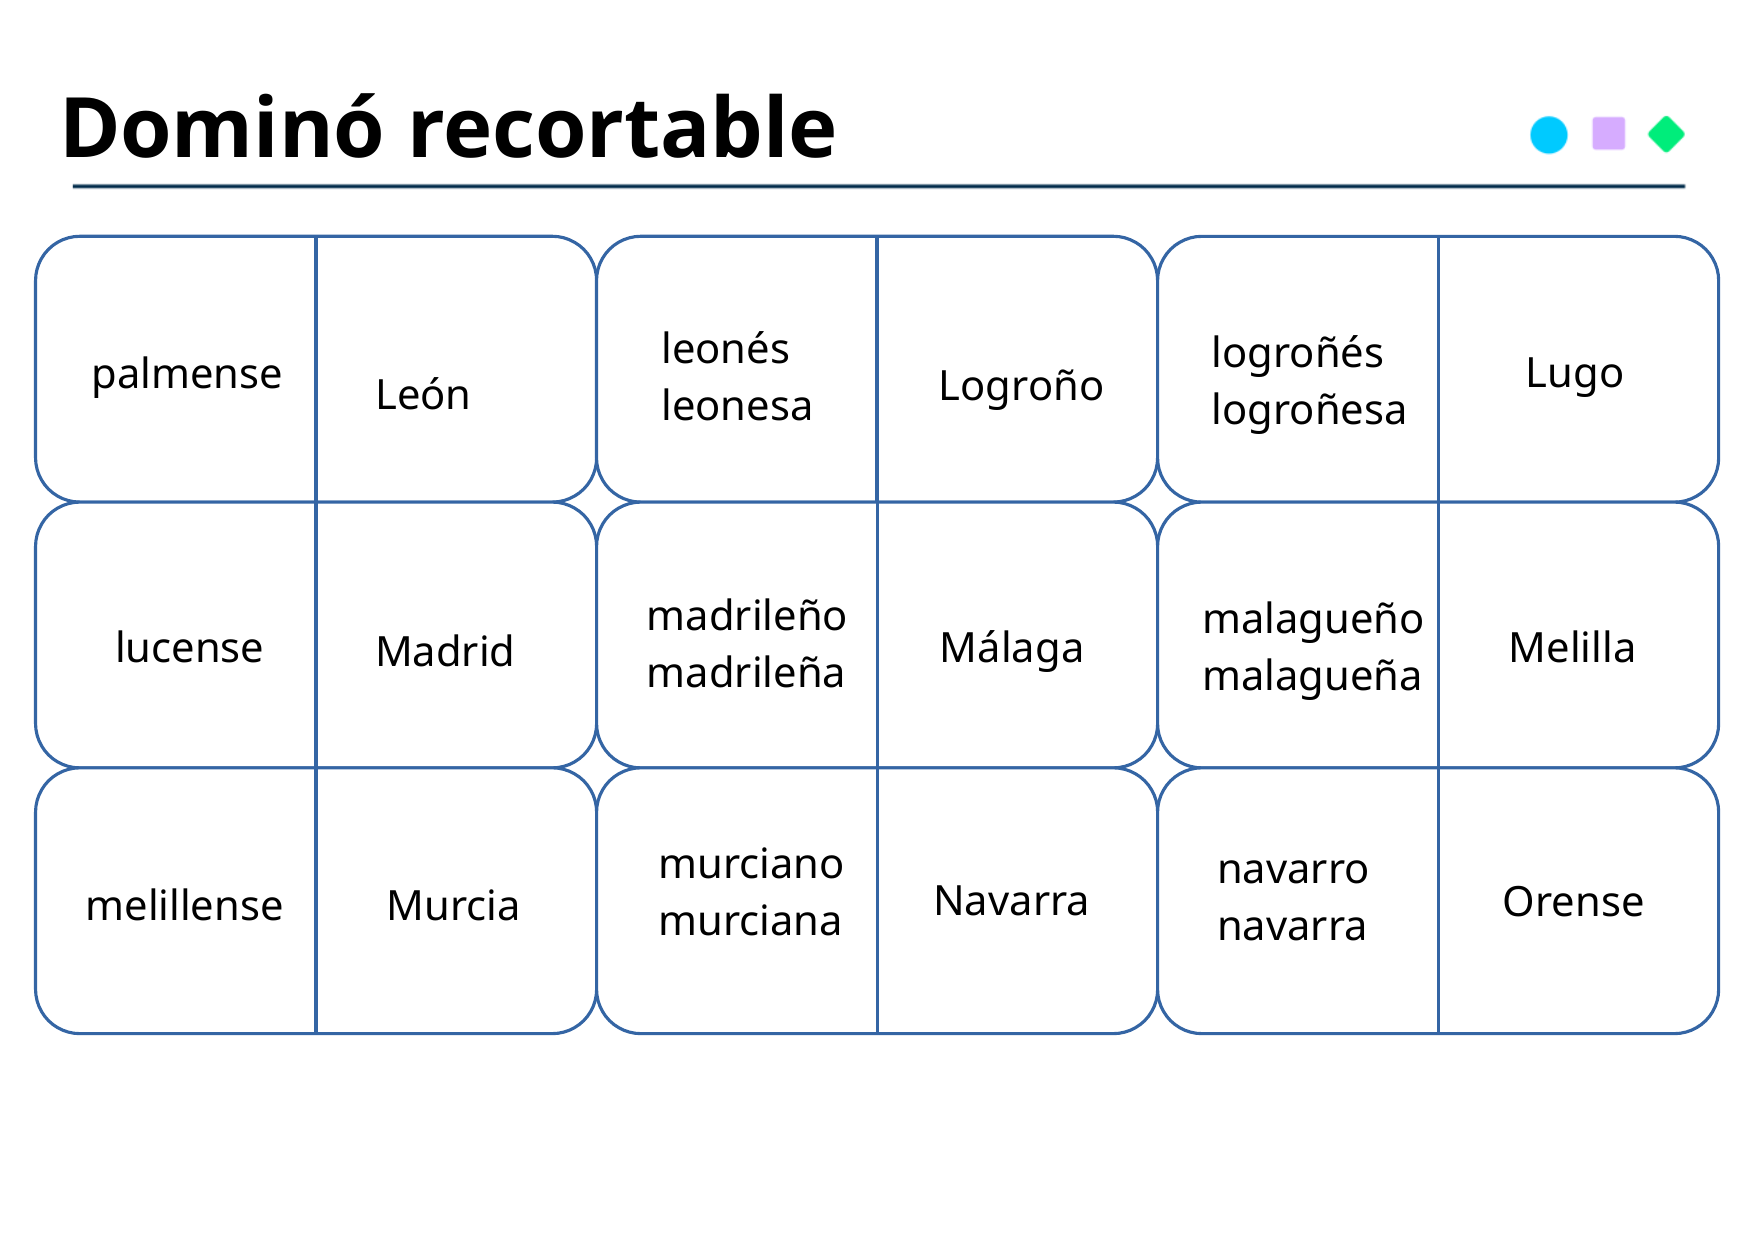

# Dominó recortable
León
logroñés
logroñesa
leonés
leonesa
palmense
Lugo
Logroño
madrileño
madrileña
malagueño
malagueña
lucense
Málaga
Melilla
Madrid
murciano
murciana
navarro
navarra
Orense
melillense
Murcia
Navarra